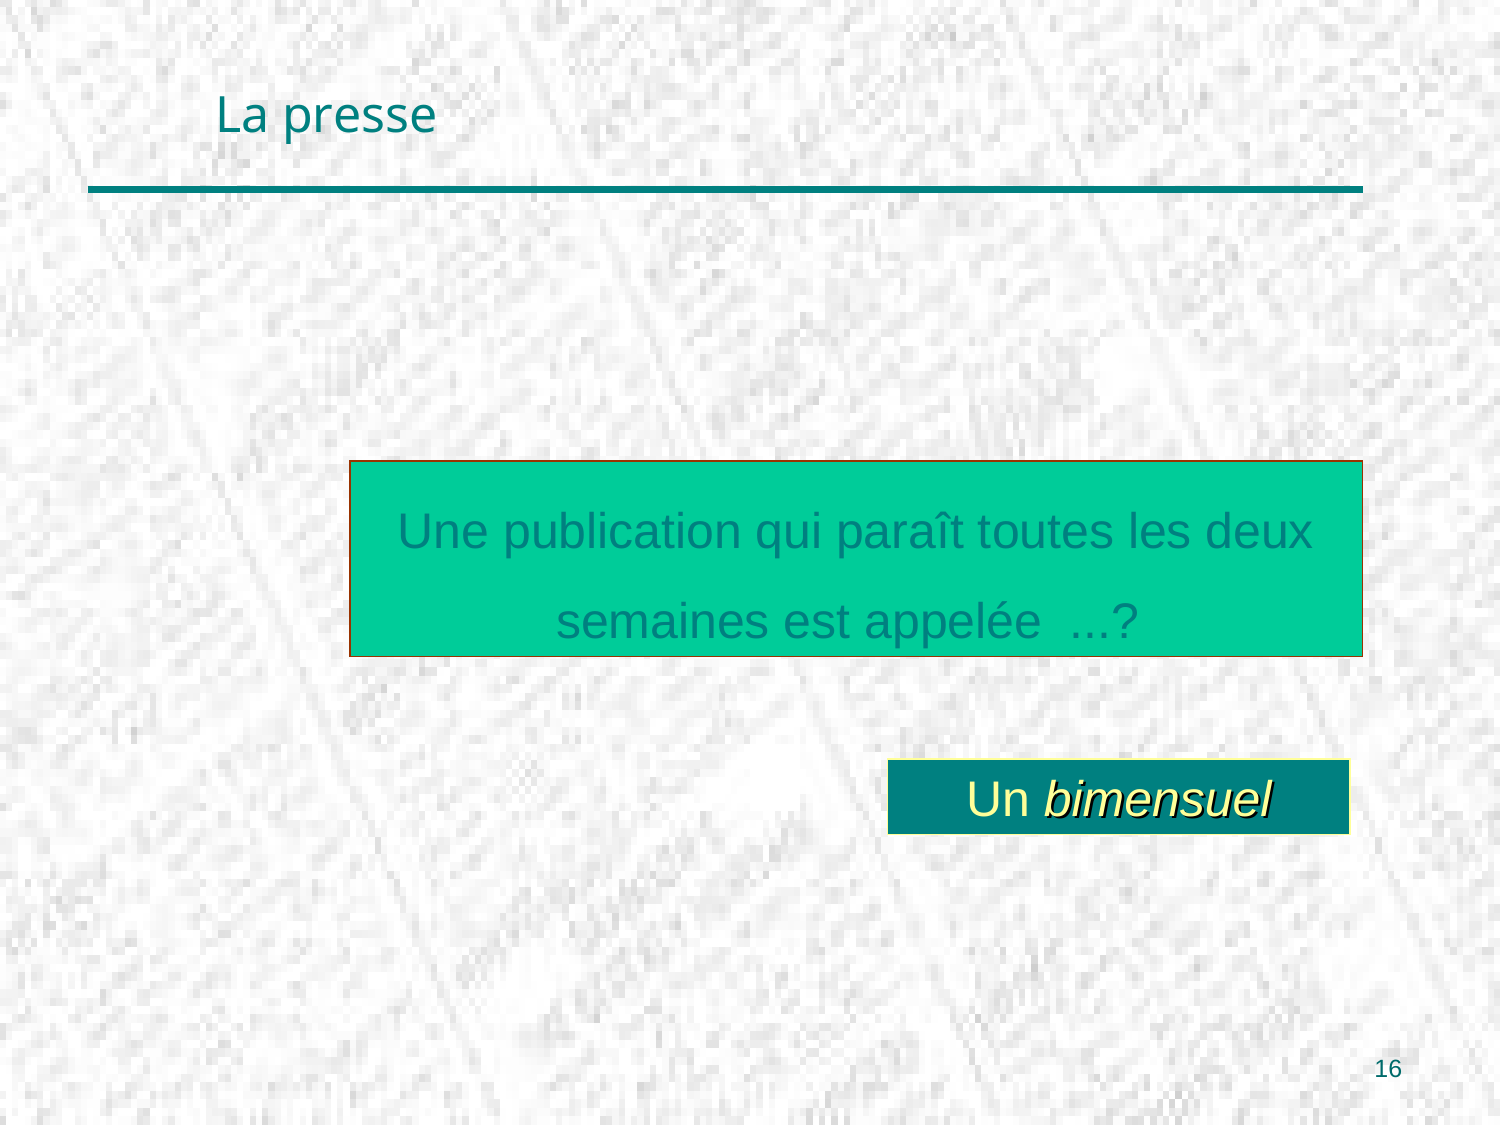

La presse
Une publication qui paraît toutes les deux semaines est appelée ...?
Un bimensuel
16